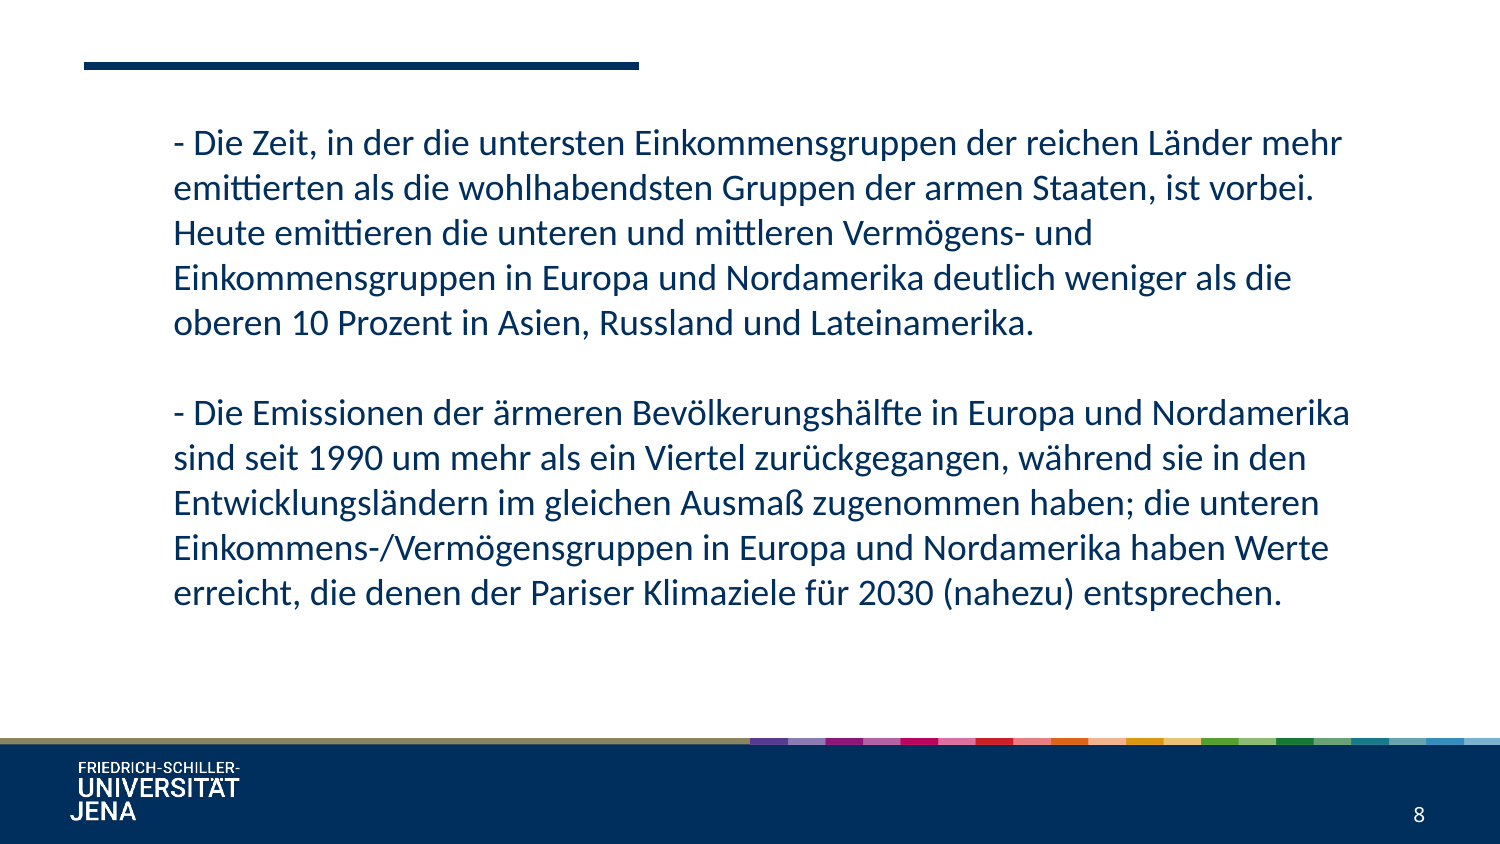

- Die Zeit, in der die untersten Einkommensgruppen der reichen Länder mehr emittierten als die wohlhabendsten Gruppen der armen Staaten, ist vorbei. Heute emittieren die unteren und mittleren Vermögens- und Einkommensgruppen in Europa und Nordamerika deutlich weniger als die oberen 10 Prozent in Asien, Russland und Lateinamerika.
- Die Emissionen der ärmeren Bevölkerungshälfte in Europa und Nordamerika sind seit 1990 um mehr als ein Viertel zurückgegangen, während sie in den Entwicklungsländern im gleichen Ausmaß zugenommen haben; die unteren Einkommens-/Vermögensgruppen in Europa und Nordamerika haben Werte erreicht, die denen der Pariser Klimaziele für 2030 (nahezu) entsprechen.